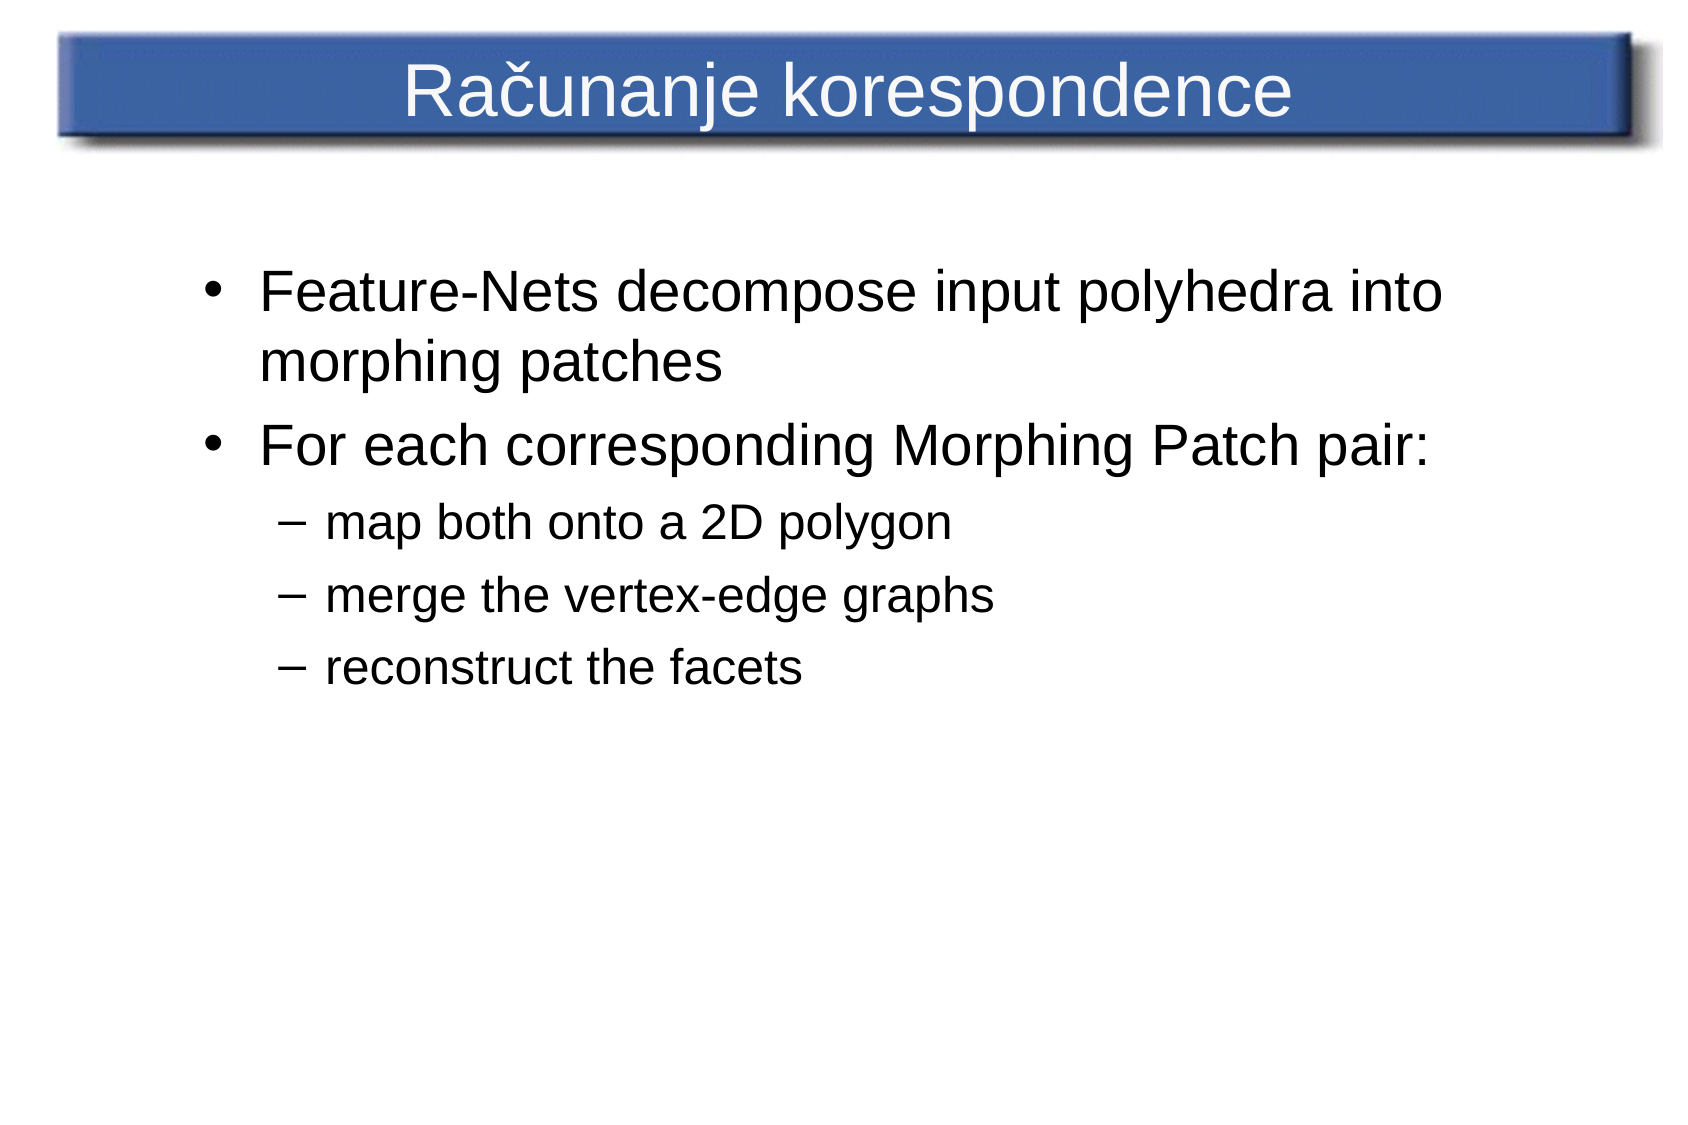

# Računanje korespondence
Feature-Nets decompose input polyhedra into morphing patches
For each corresponding Morphing Patch pair:
map both onto a 2D polygon
merge the vertex-edge graphs
reconstruct the facets